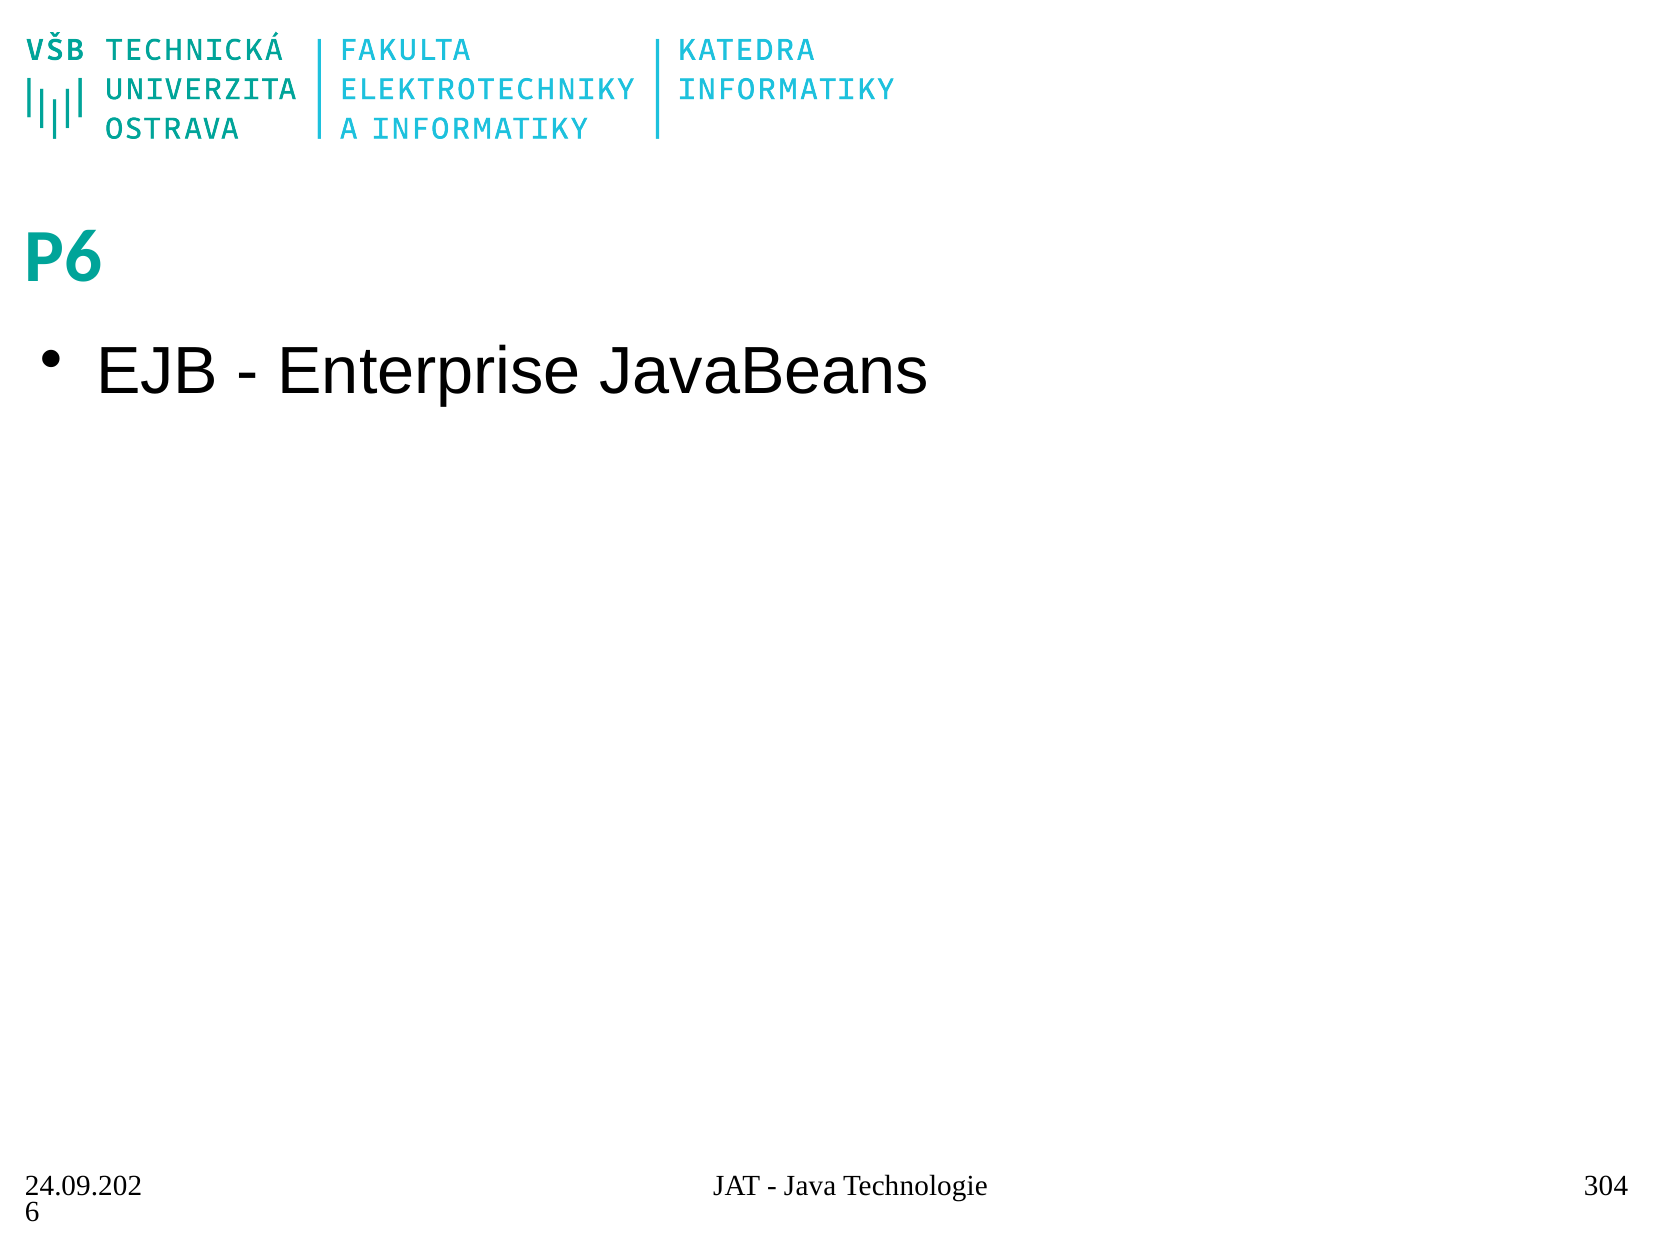

P6
# EJB - Enterprise JavaBeans
JAT - Java Technologie
304